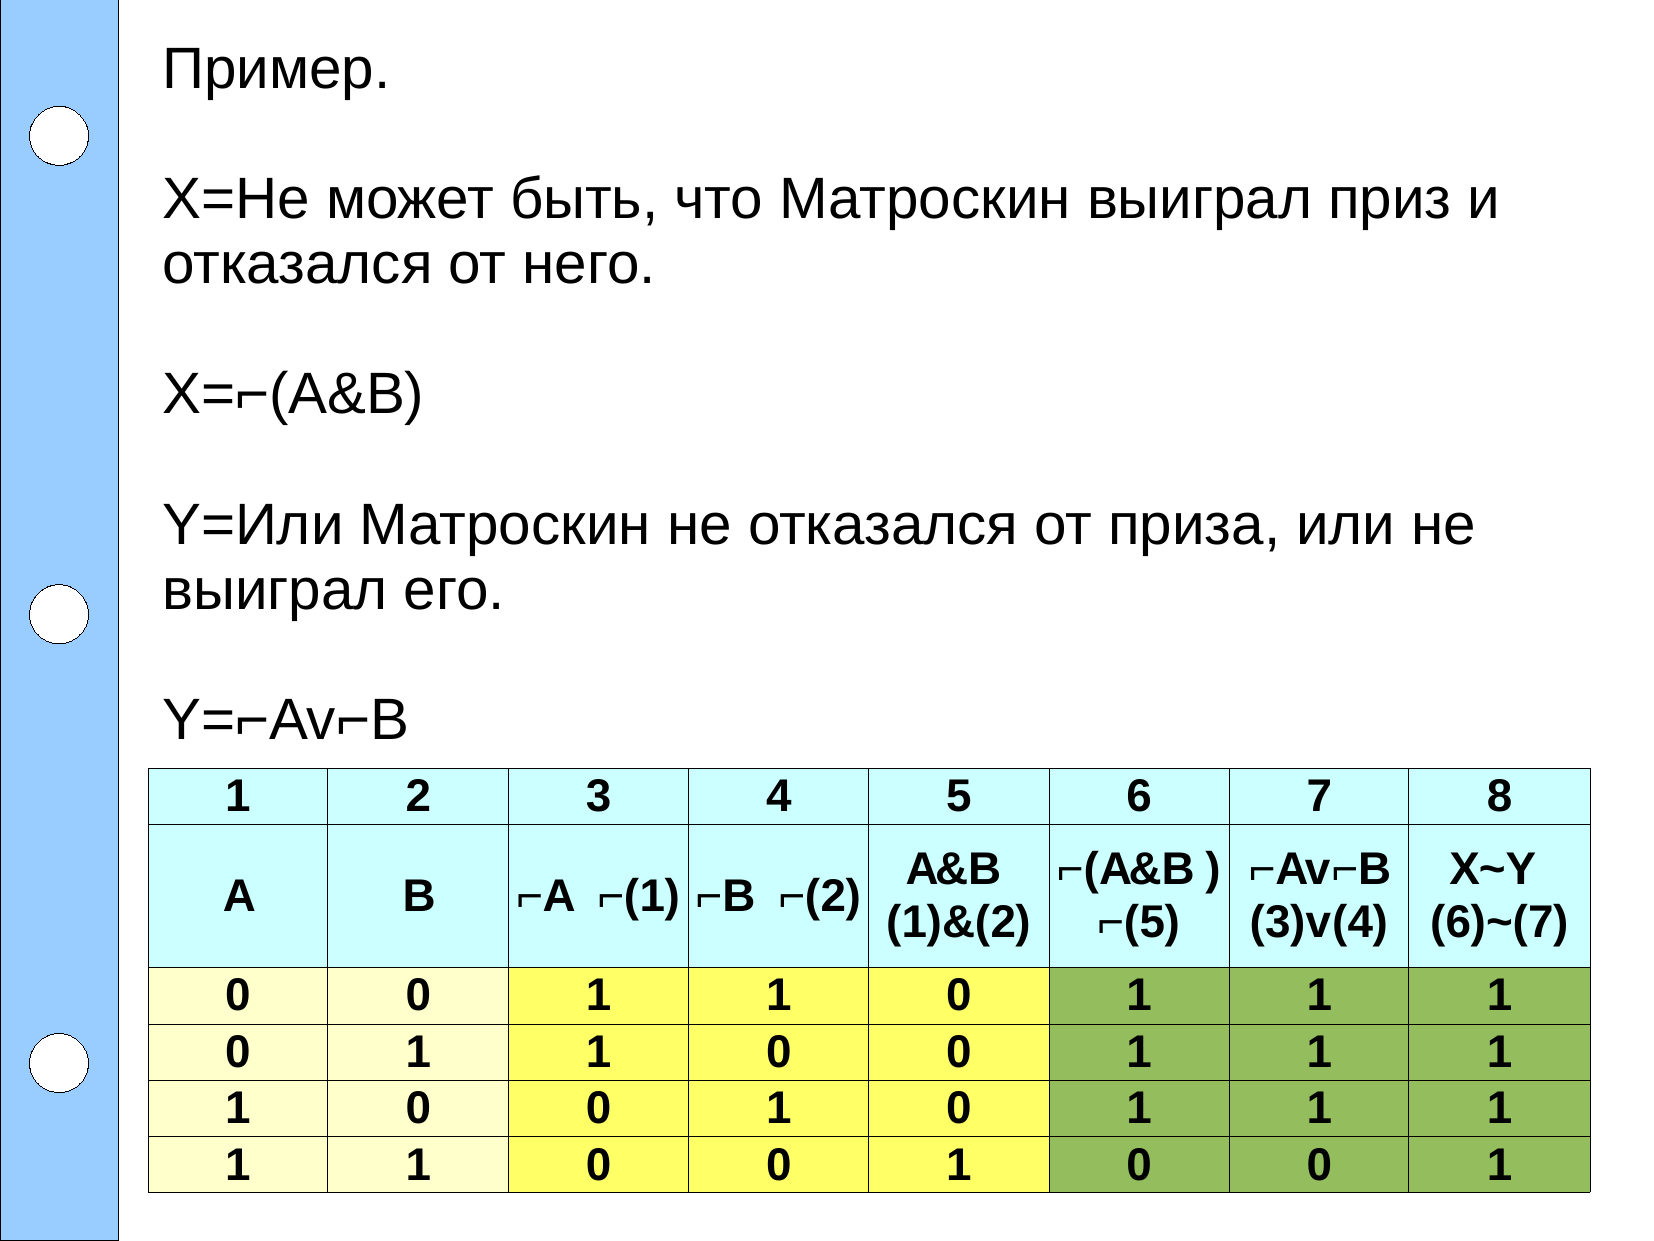

Пример.
Х=Не может быть, что Матроскин выиграл приз и отказался от него.
Х=⌐(А&B)
Y=Или Матроскин не отказался от приза, или не выиграл его.
Y=⌐Av⌐B